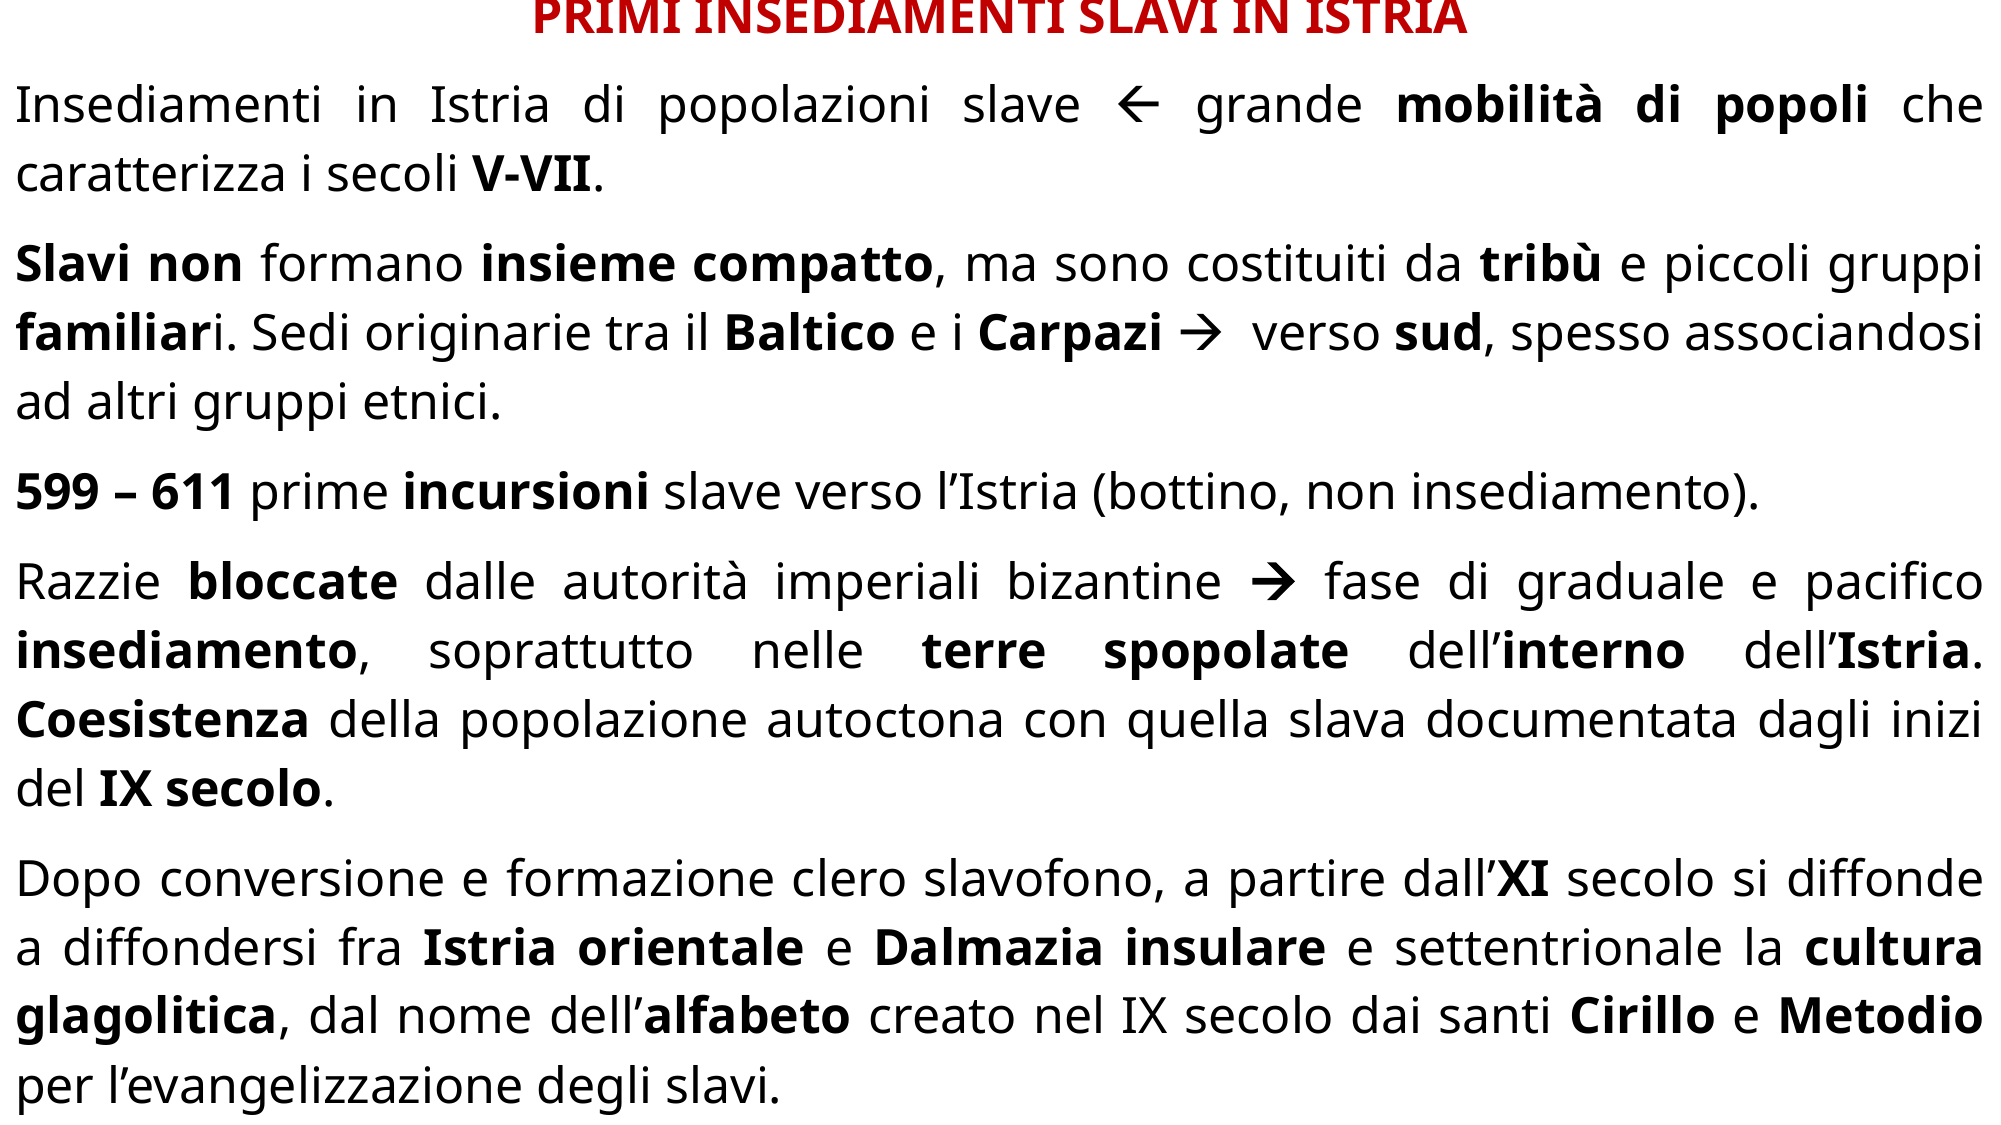

PRIMI INSEDIAMENTI SLAVI IN ISTRIA
Insediamenti in Istria di popolazioni slave  grande mobilità di popoli che caratterizza i secoli V-VII.
Slavi non formano insieme compatto, ma sono costituiti da tribù e piccoli gruppi familiari. Sedi originarie tra il Baltico e i Carpazi  verso sud, spesso associandosi ad altri gruppi etnici.
599 – 611 prime incursioni slave verso l’Istria (bottino, non insediamento).
Razzie bloccate dalle autorità imperiali bizantine  fase di graduale e pacifico insediamento, soprattutto nelle terre spopolate dell’interno dell’Istria. Coesistenza della popolazione autoctona con quella slava documentata dagli inizi del IX secolo.
Dopo conversione e formazione clero slavofono, a partire dall’XI secolo si diffonde a diffondersi fra Istria orientale e Dalmazia insulare e settentrionale la cultura glagolitica, dal nome dell’alfabeto creato nel IX secolo dai santi Cirillo e Metodio per l’evangelizzazione degli slavi.